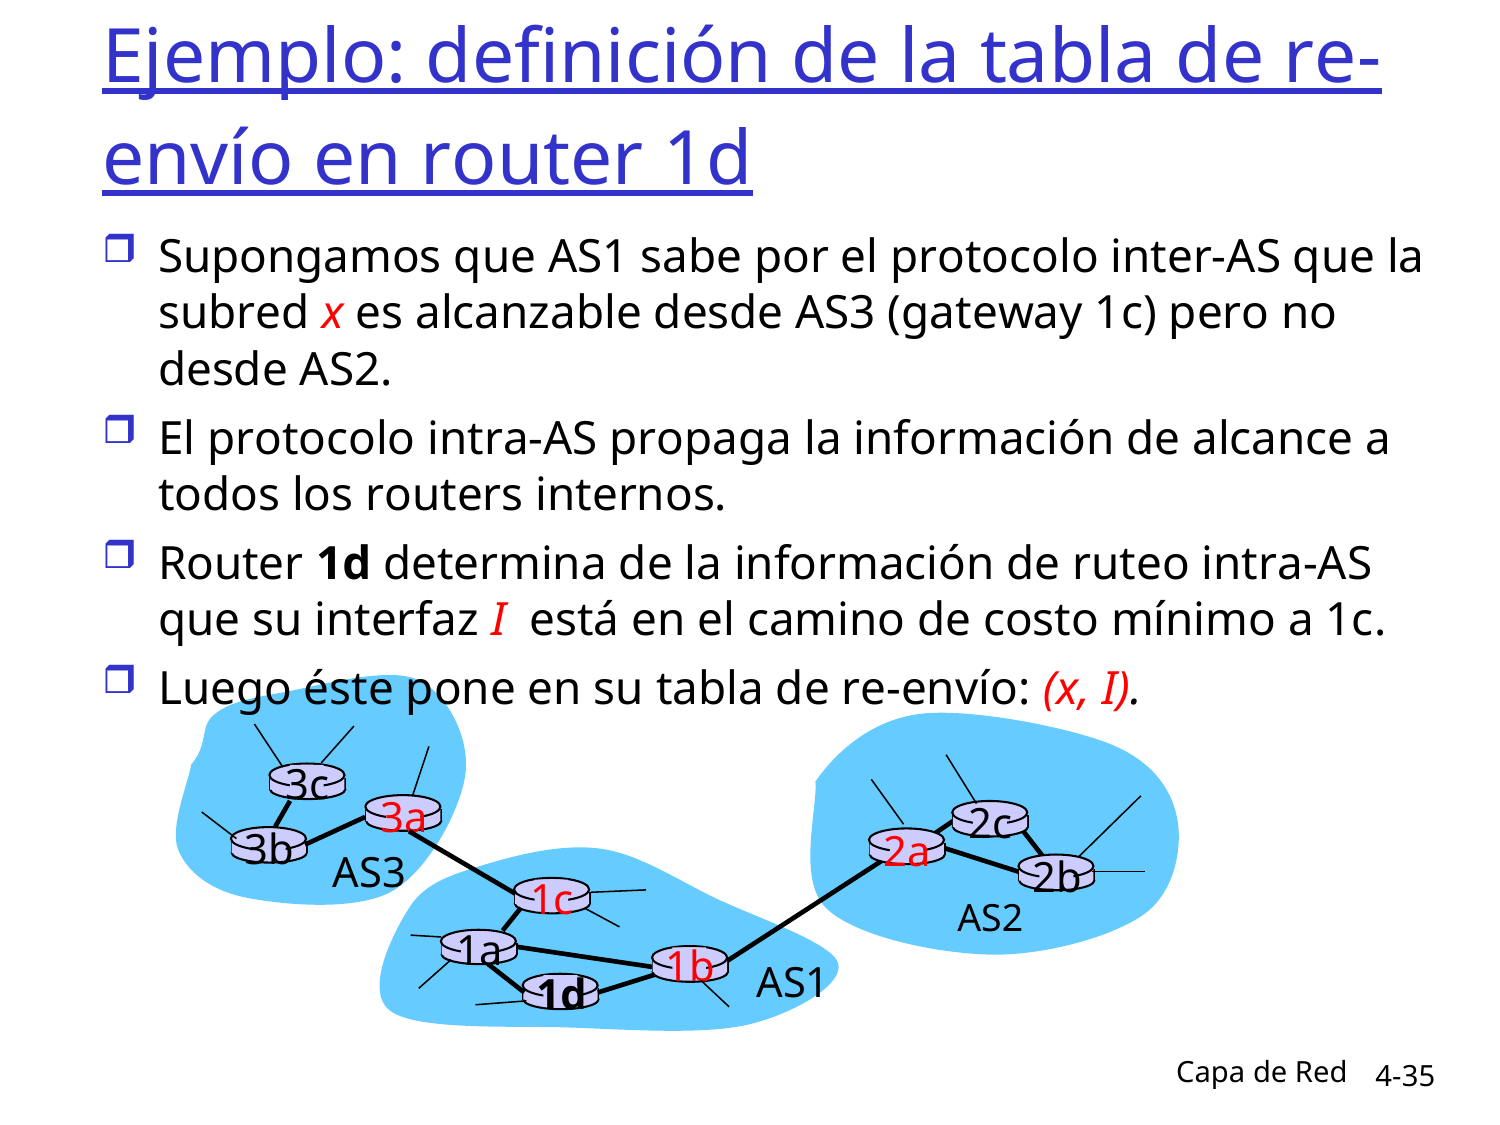

# Ejemplo: definición de la tabla de re-envío en router 1d
Supongamos que AS1 sabe por el protocolo inter-AS que la subred x es alcanzable desde AS3 (gateway 1c) pero no desde AS2.
El protocolo intra-AS propaga la información de alcance a todos los routers internos.
Router 1d determina de la información de ruteo intra-AS que su interfaz I está en el camino de costo mínimo a 1c.
Luego éste pone en su tabla de re-envío: (x, I).
3c
3a
2c
3b
2a
AS3
2b
1c
AS2
1a
1b
AS1
1d